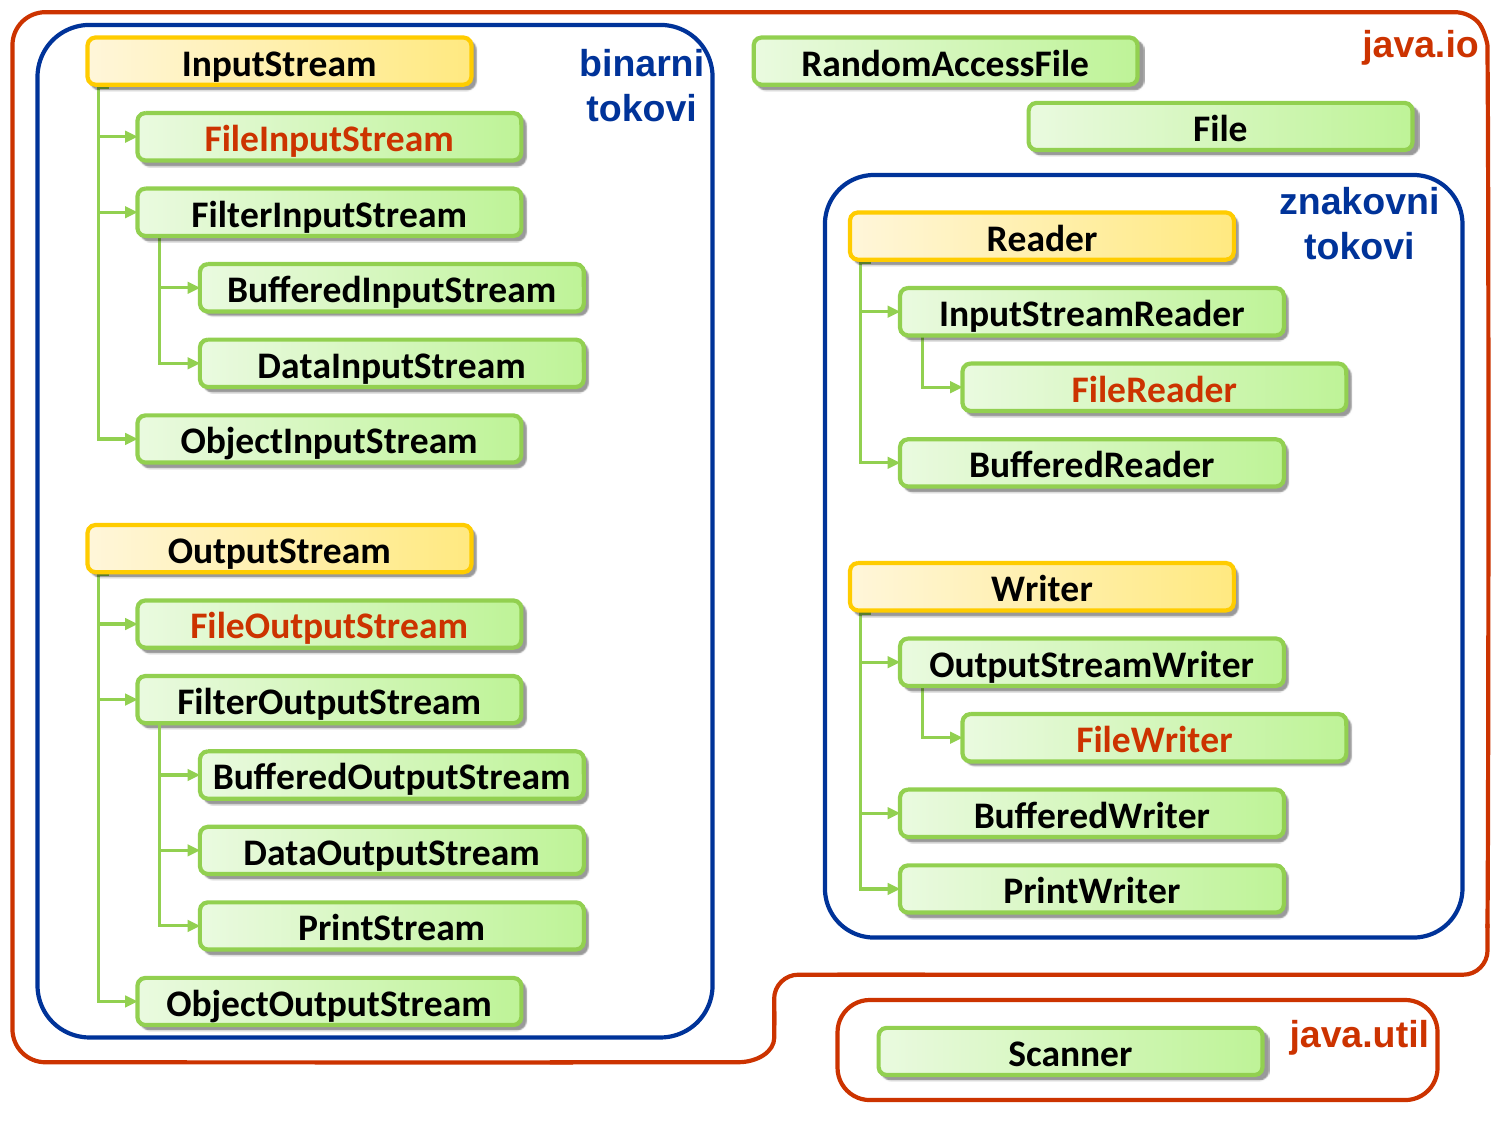

java.io
binarni
tokovi
InputStream
RandomAccessFile
FileInputStream
FilterInputStream
BufferedInputStream
DataInputStream
ObjectInputStream
File
znakovni
tokovi
Reader
InputStreamReader
FileReader
BufferedReader
OutputStream
FileOutputStream
FilterOutputStream
BufferedOutputStream
DataOutputStream
PrintStream
ObjectOutputStream
Writer
OutputStreamWriter
FileWriter
BufferedWriter
PrintWriter
java.util
Scanner